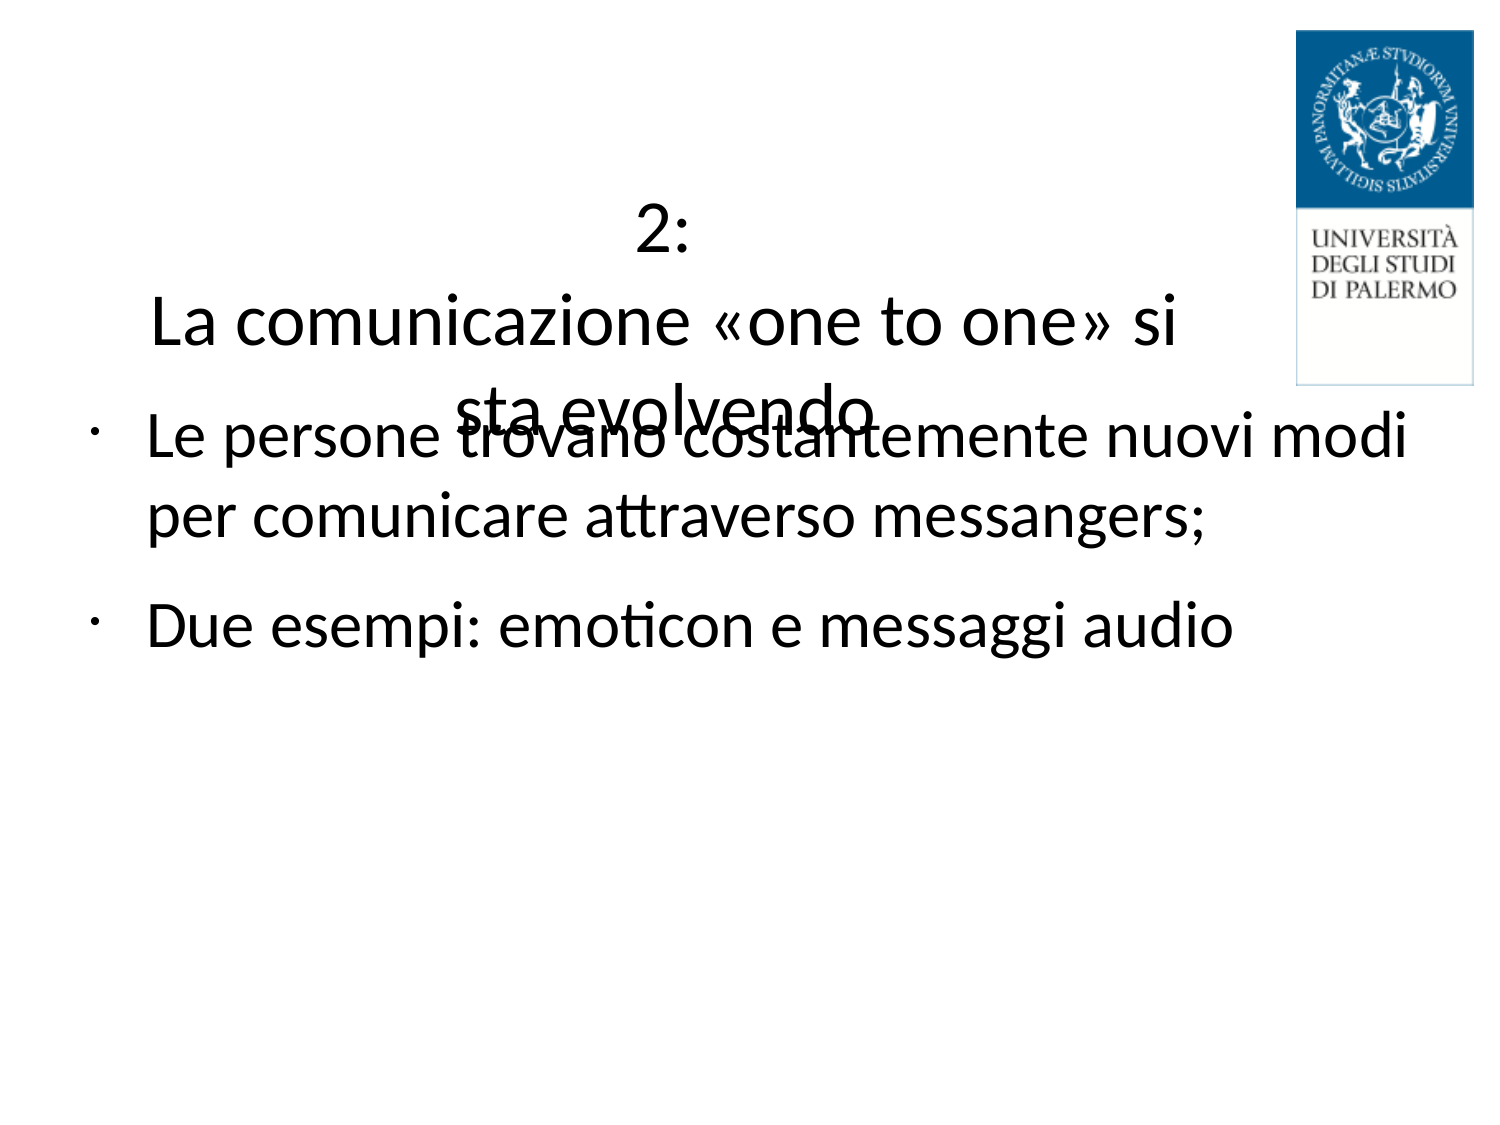

# 2: La comunicazione «one to one» si sta evolvendo
Le persone trovano costantemente nuovi modi per comunicare attraverso messangers;
Due esempi: emoticon e messaggi audio